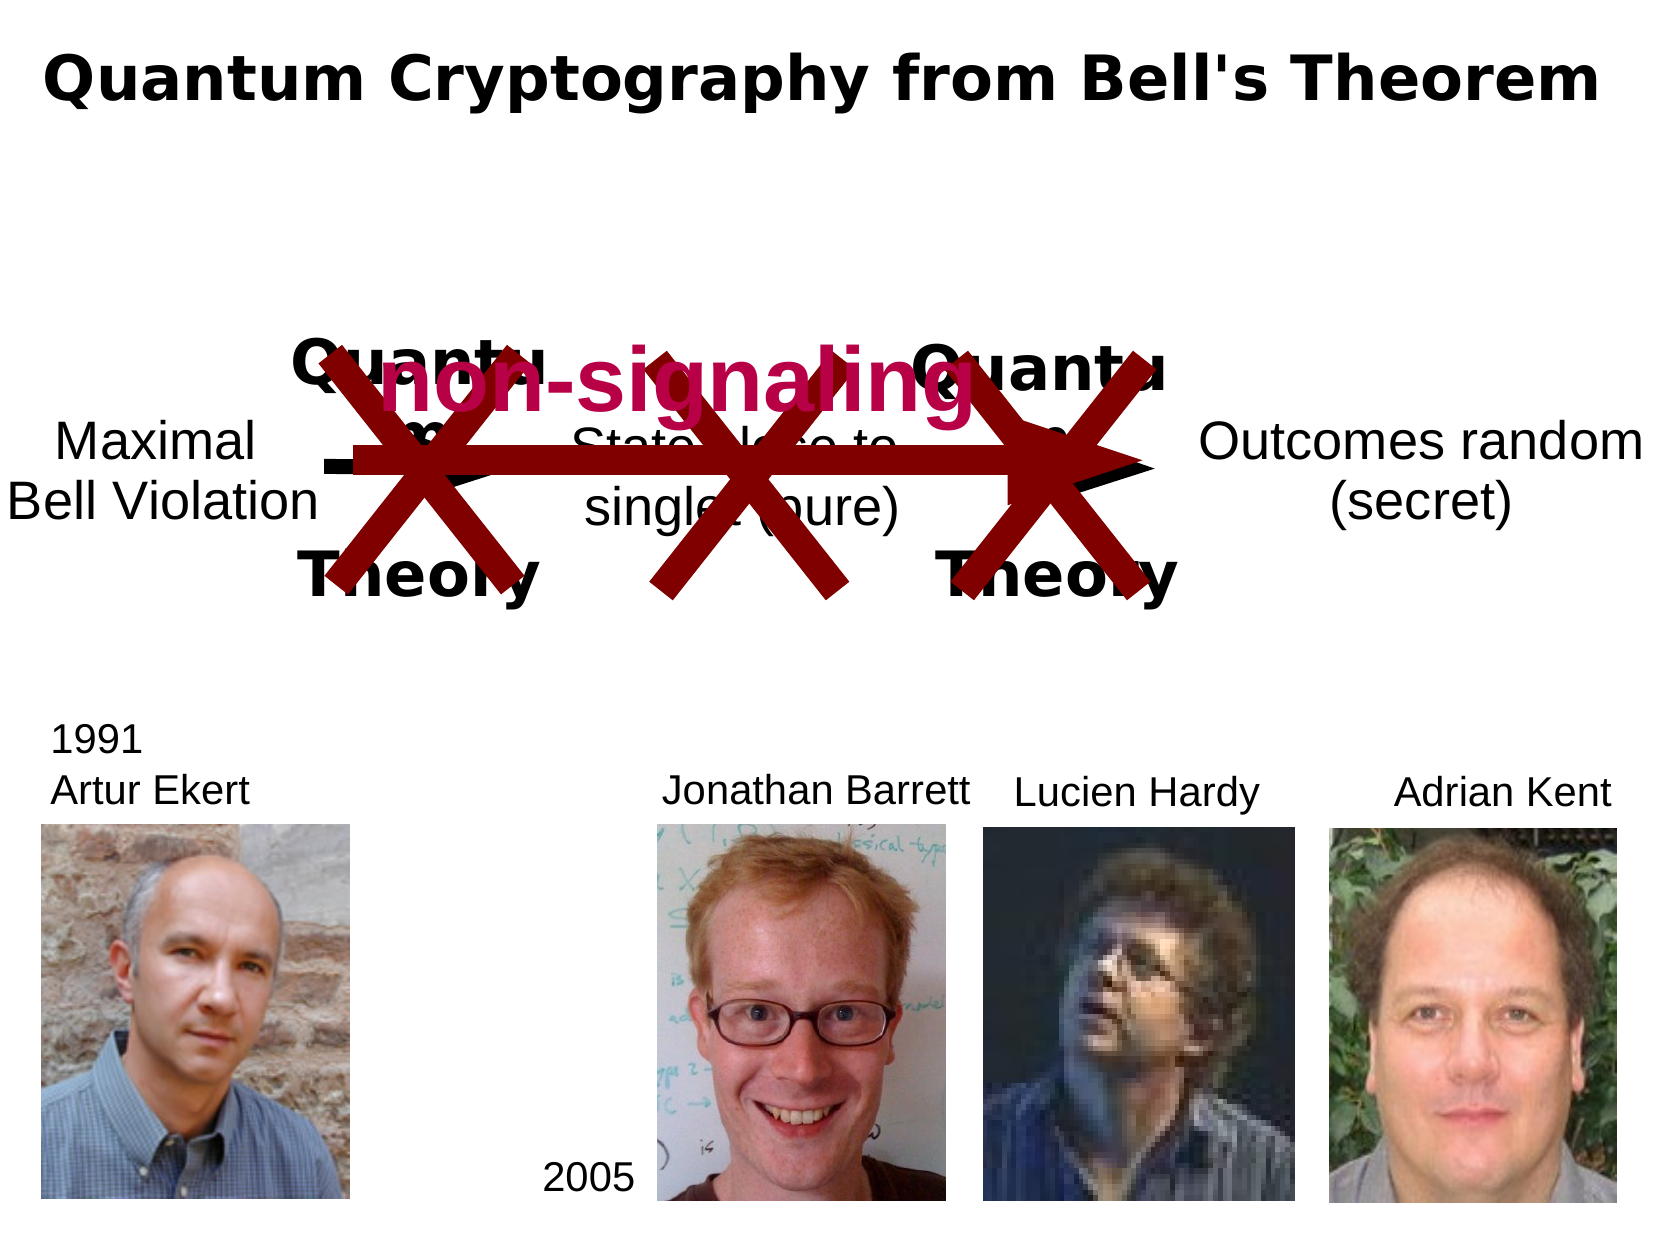

Quantum Cryptography from Bell's Theorem
Quantum
Quantum
non-signaling
Maximal
Bell Violation
Outcomes random (secret)
State close to
singlet (pure)
Theory
Theory
1991
Artur Ekert
Jonathan Barrett
Lucien Hardy
Adrian Kent
2005